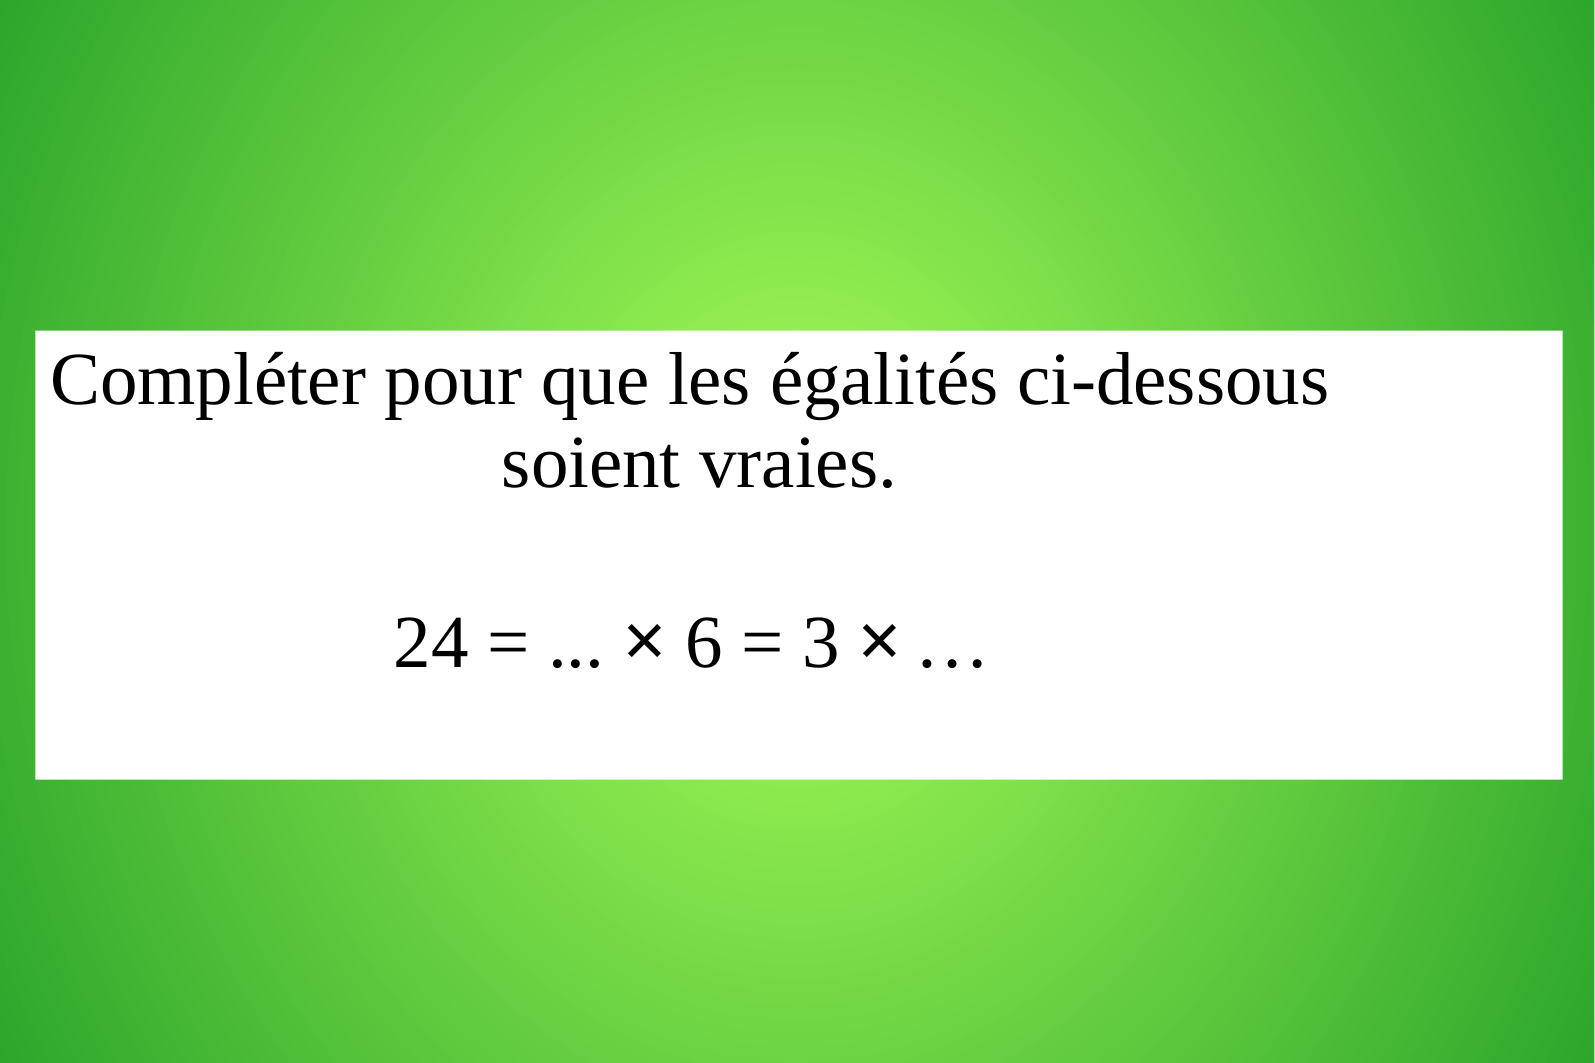

Compléter pour que les égalités ci-dessous
soient vraies.
24 = ... × 6 = 3 × …